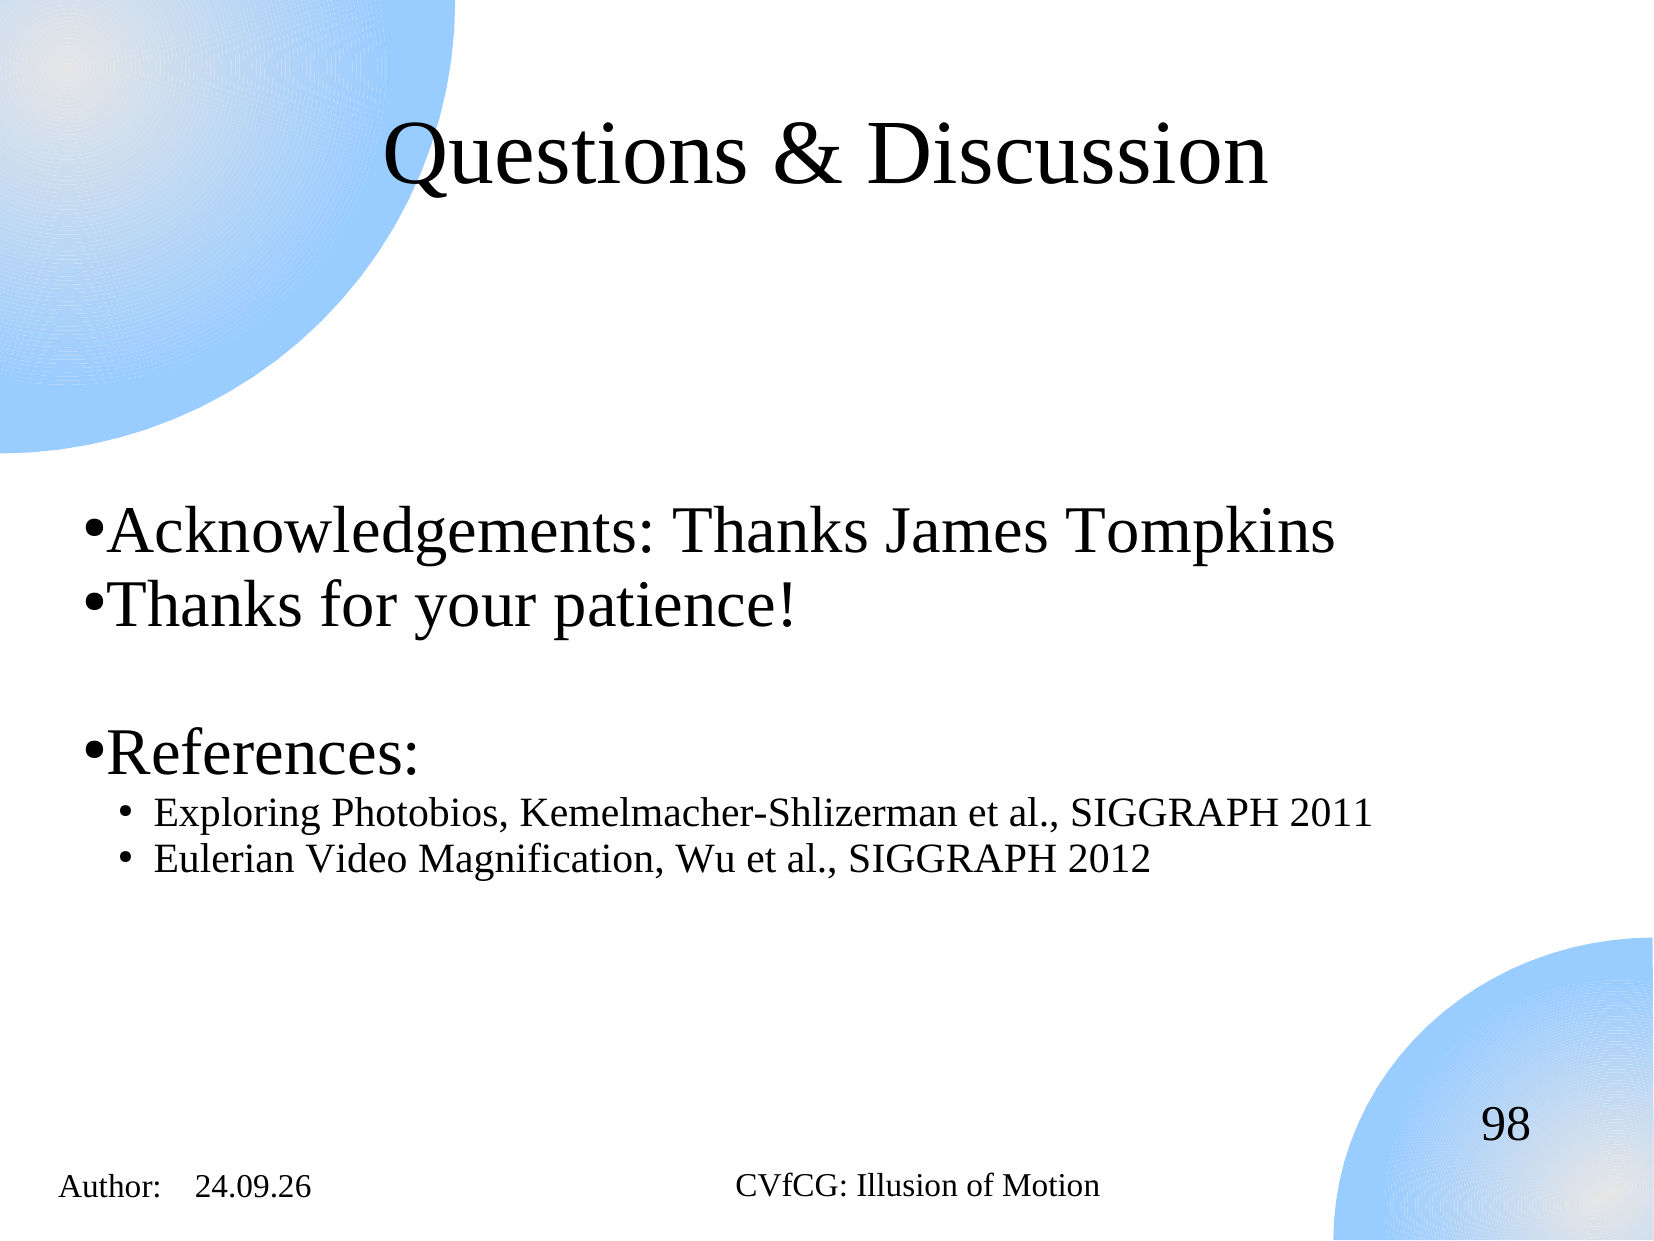

# Questions & Discussion
Acknowledgements: Thanks James Tompkins
Thanks for your patience!
References:
Exploring Photobios, Kemelmacher-Shlizerman et al., SIGGRAPH 2011
Eulerian Video Magnification, Wu et al., SIGGRAPH 2012
CVfCG: Illusion of Motion